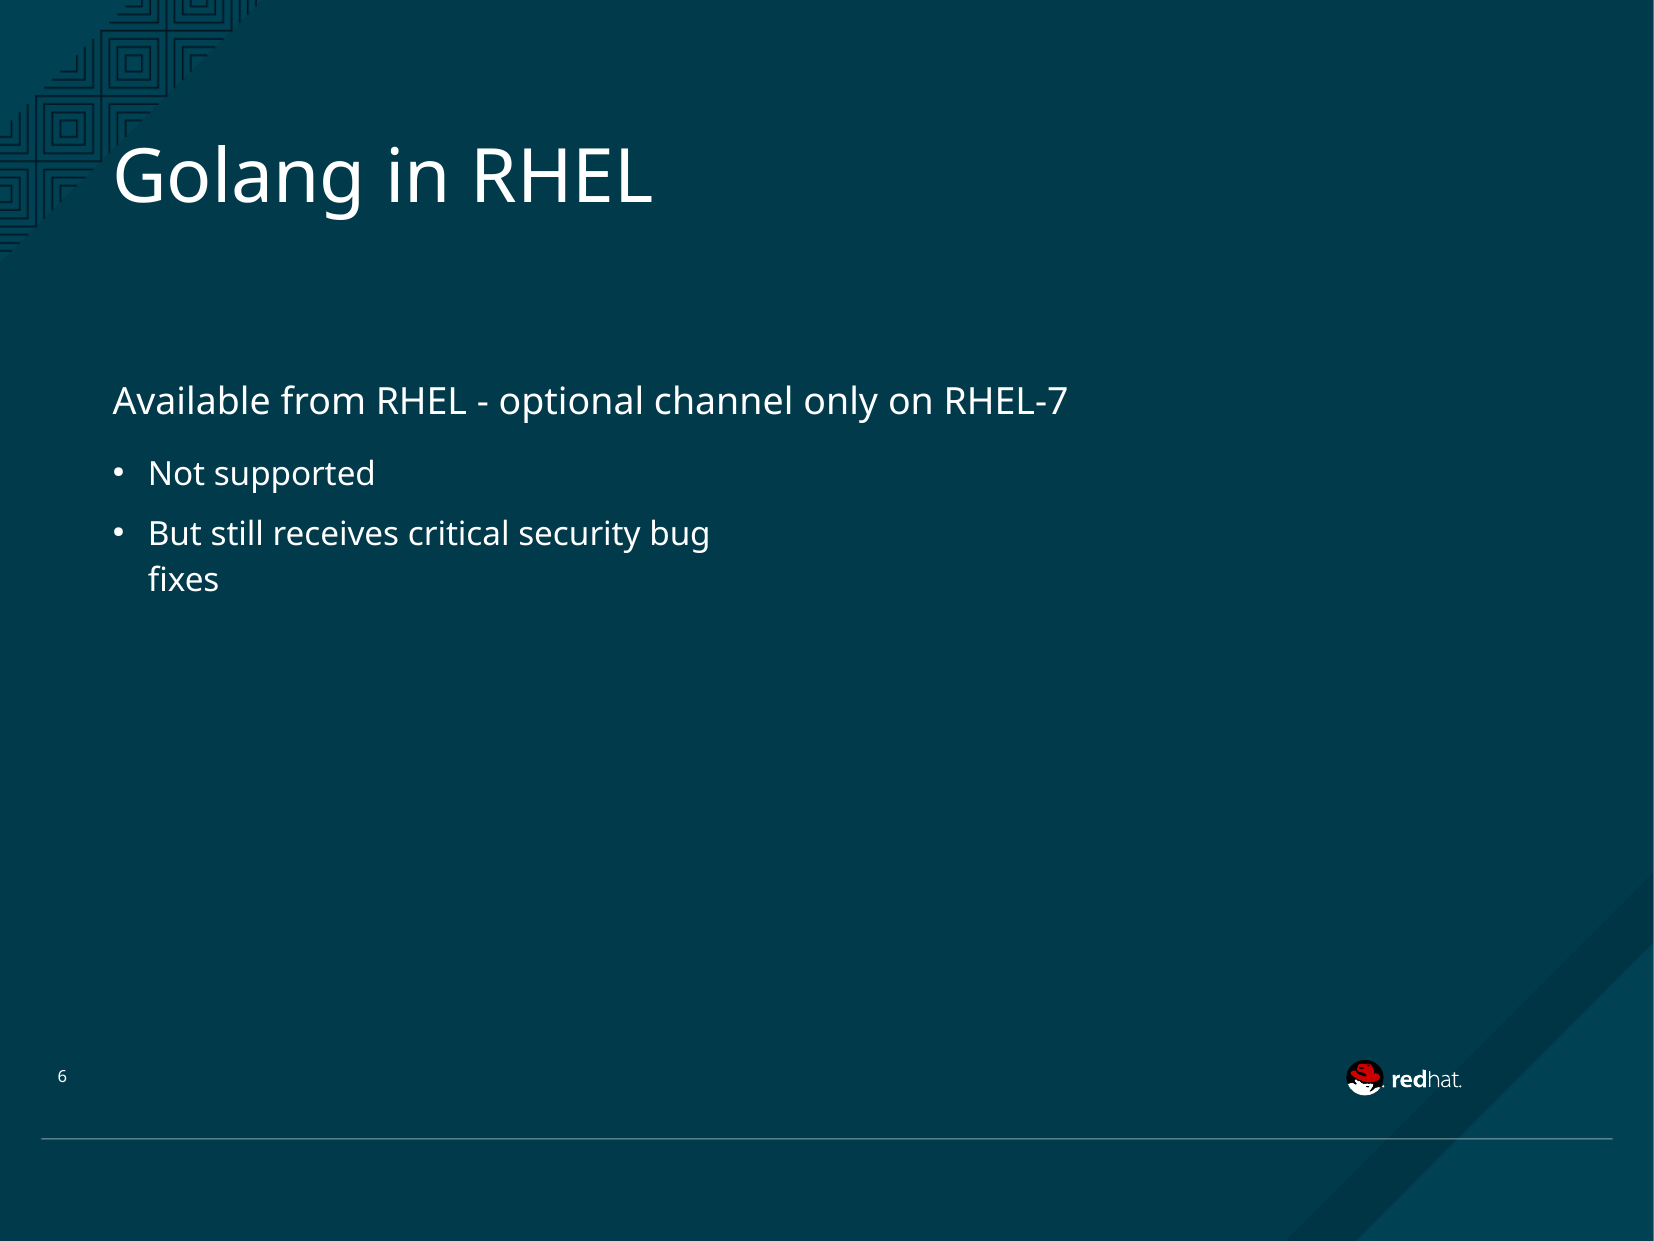

# Golang in RHEL
Available from RHEL - optional channel only on RHEL-7
Not supported
But still receives critical security bug fixes
6